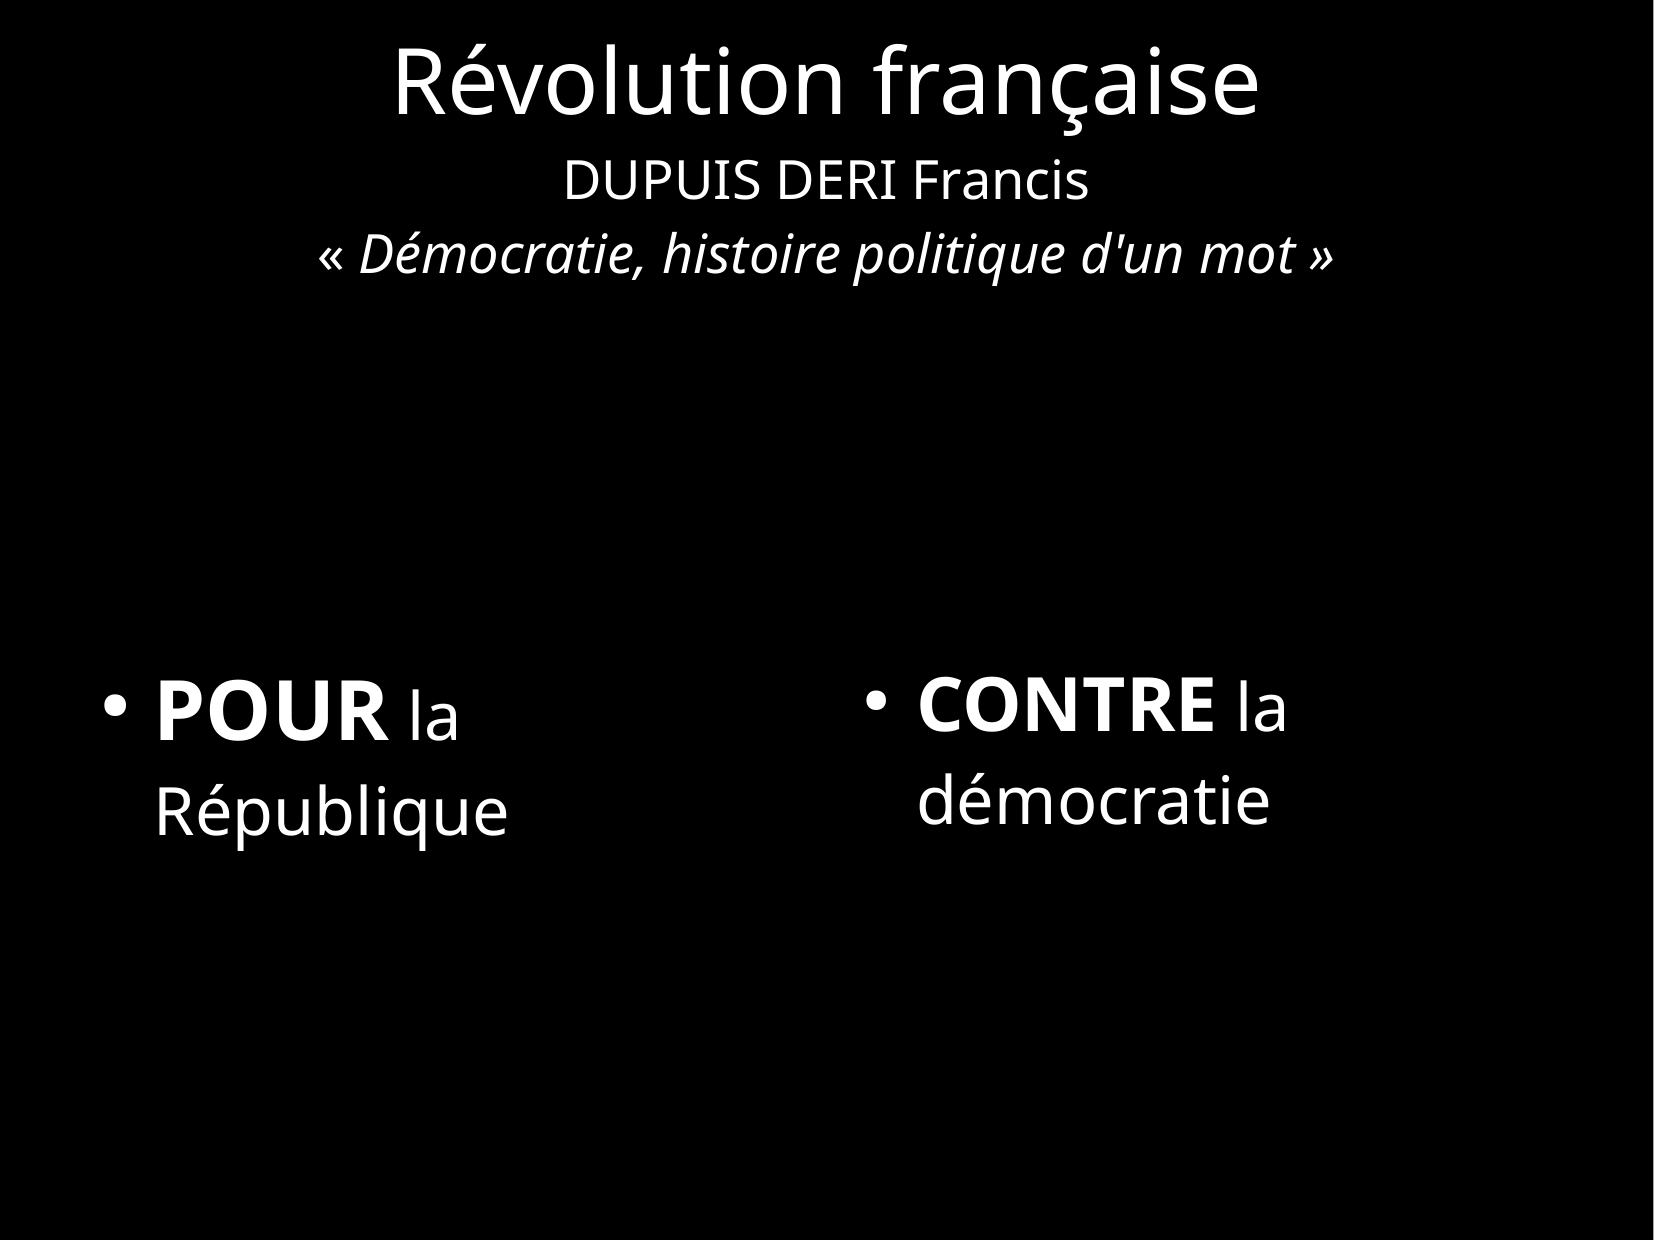

# Révolution française DUPUIS DERI Francis « Démocratie, histoire politique d'un mot »
POUR la République
CONTRE la démocratie